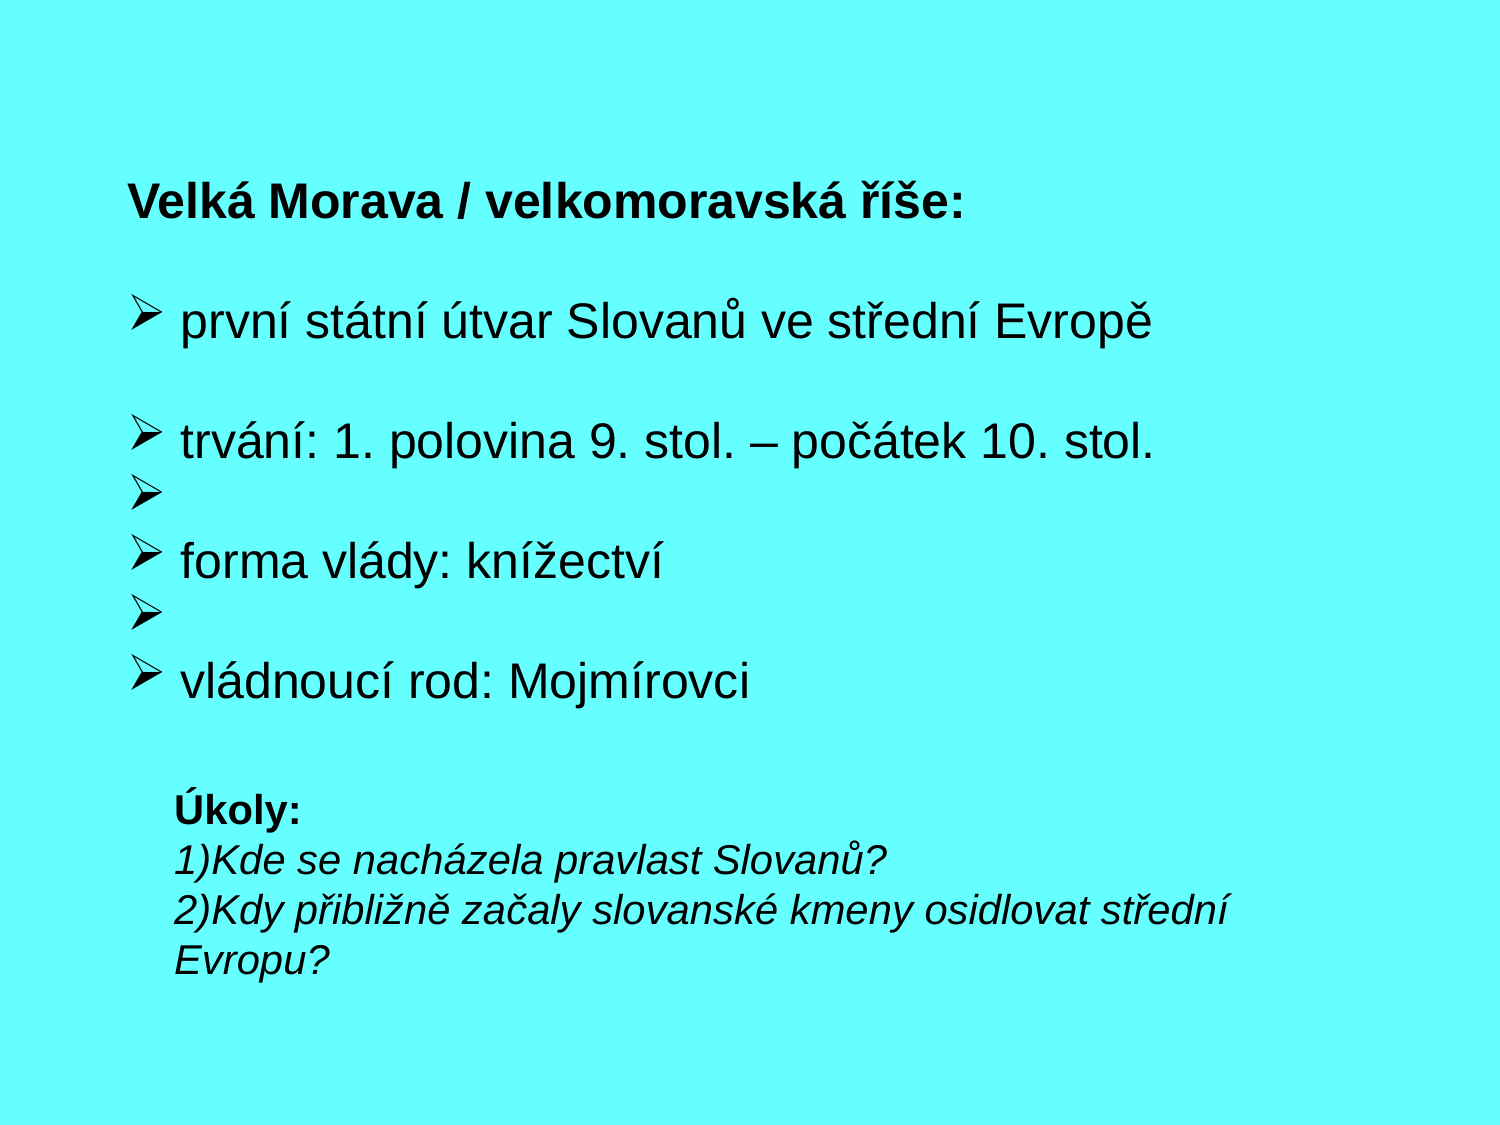

Velká Morava / velkomoravská říše:
 první státní útvar Slovanů ve střední Evropě
 trvání: 1. polovina 9. stol. – počátek 10. stol.
 forma vlády: knížectví
 vládnoucí rod: Mojmírovci
Úkoly:
Kde se nacházela pravlast Slovanů?
Kdy přibližně začaly slovanské kmeny osidlovat střední Evropu?